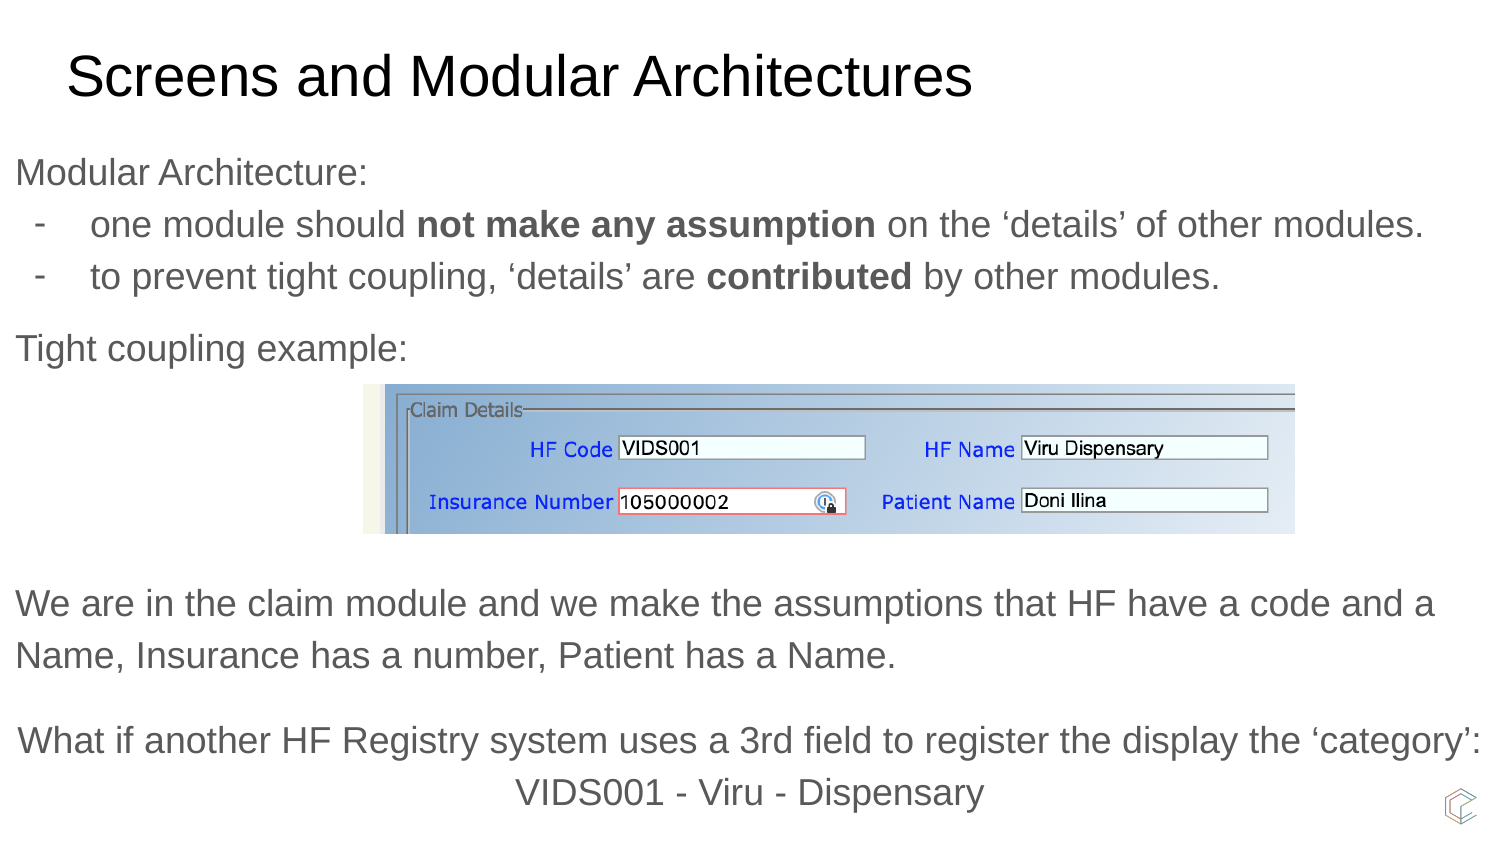

# Screens and Modular Architectures
Modular Architecture:
one module should not make any assumption on the ‘details’ of other modules.
to prevent tight coupling, ‘details’ are contributed by other modules.
Tight coupling example:
We are in the claim module and we make the assumptions that HF have a code and a Name, Insurance has a number, Patient has a Name.
What if another HF Registry system uses a 3rd field to register the display the ‘category’: VIDS001 - Viru - Dispensary